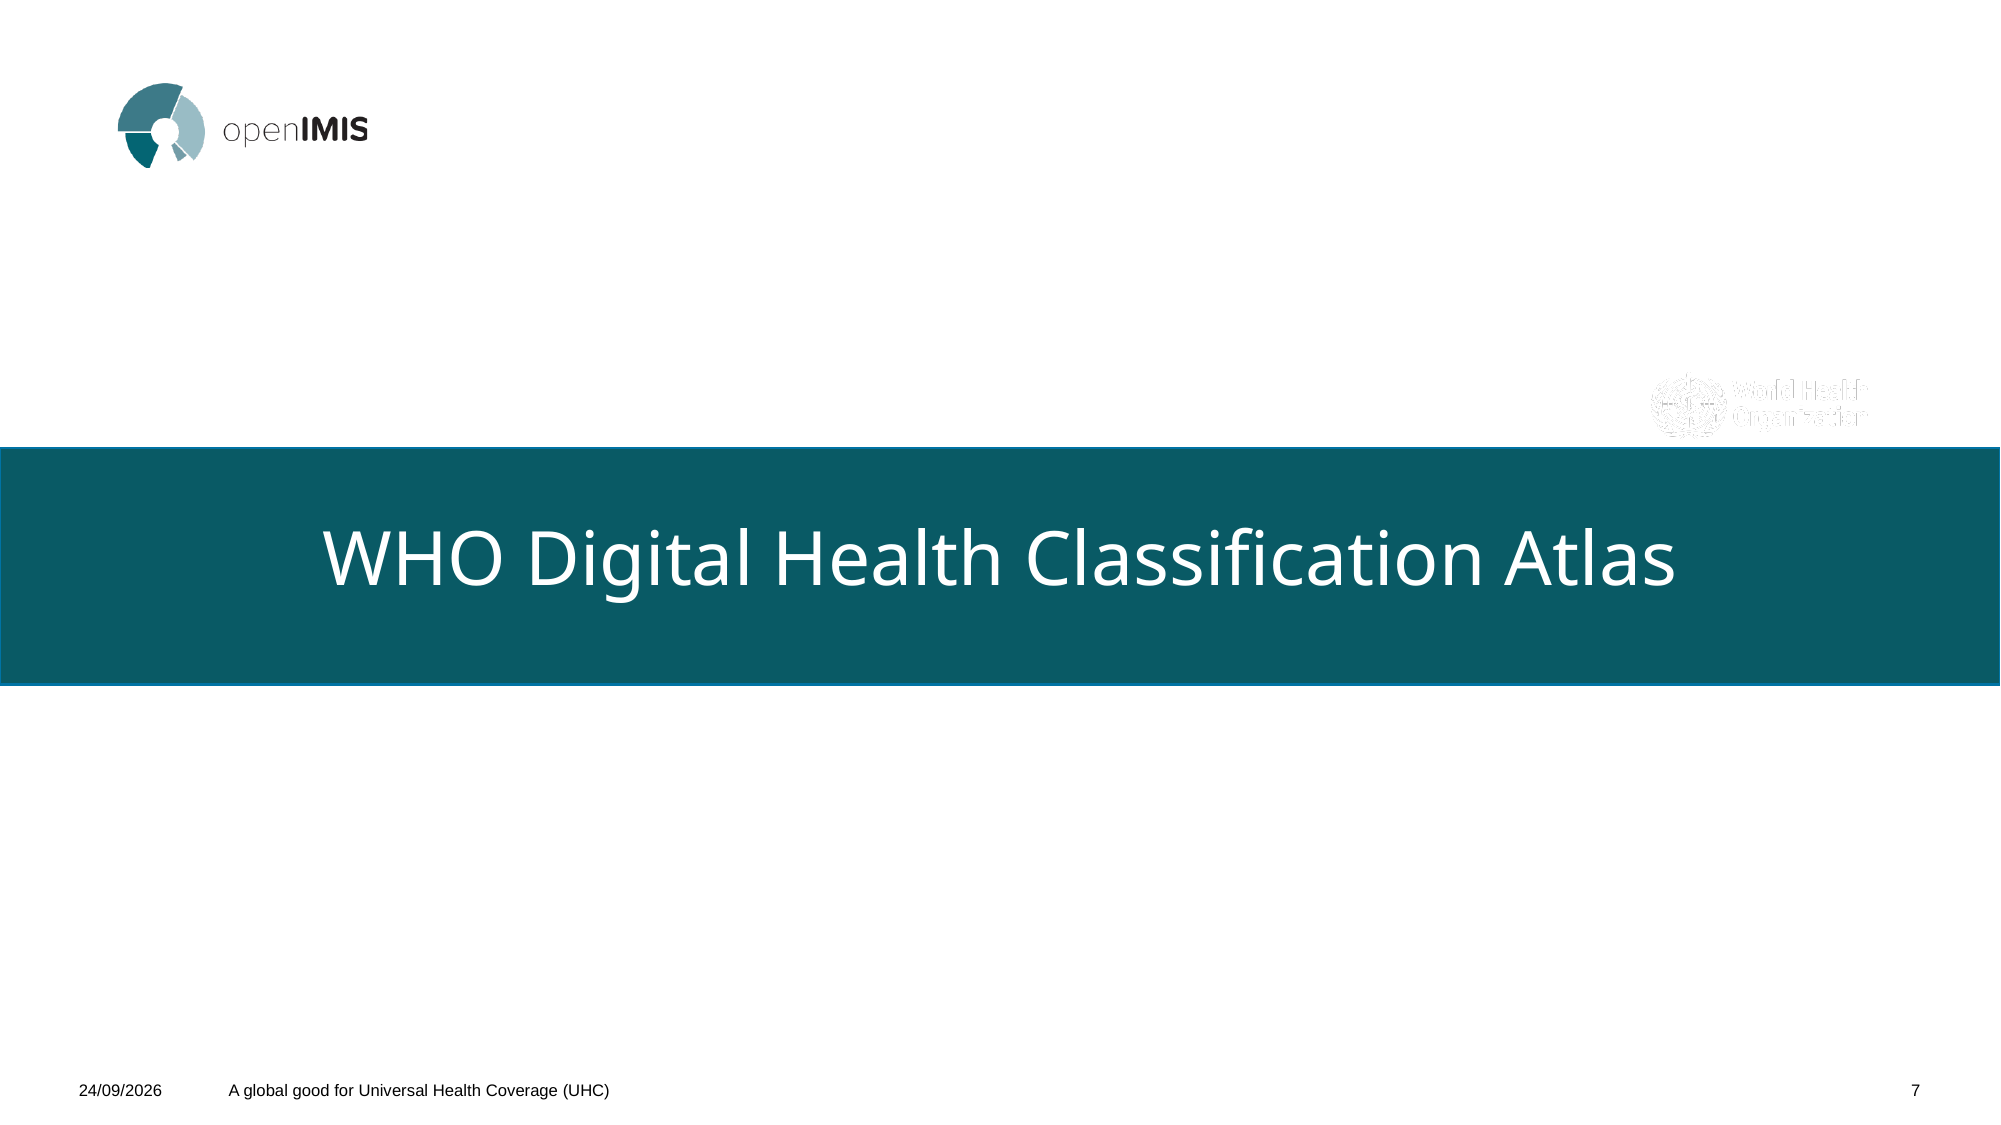

WHO Digital Health Classification Atlas
A global good for Universal Health Coverage (UHC)